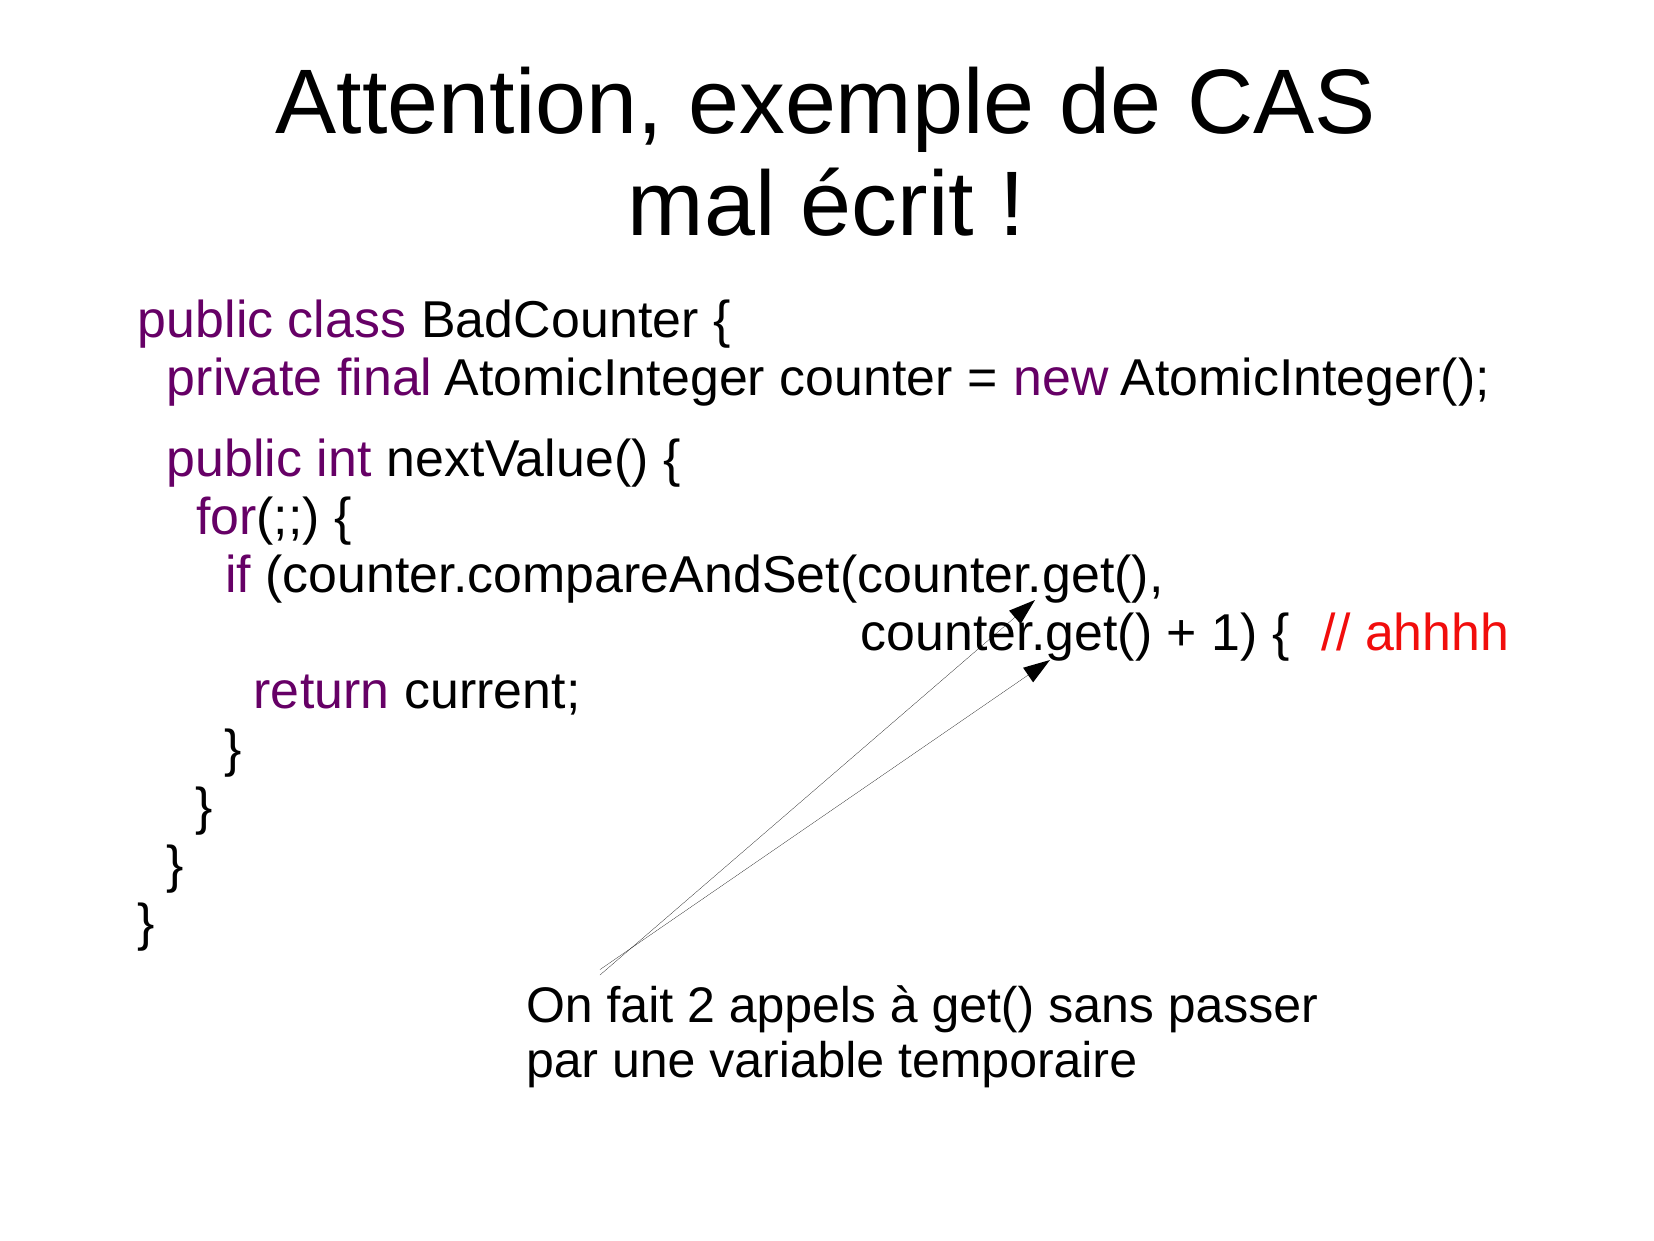

# Attention, exemple de CAS mal écrit !
public class BadCounter {
 private final AtomicInteger counter = new AtomicInteger();
 public int nextValue() {
 for(;;) {
 if (counter.compareAndSet(counter.get(),
 counter.get() + 1) { // ahhhh
 return current;
 }
 }
 }
}
On fait 2 appels à get() sans passer
par une variable temporaire